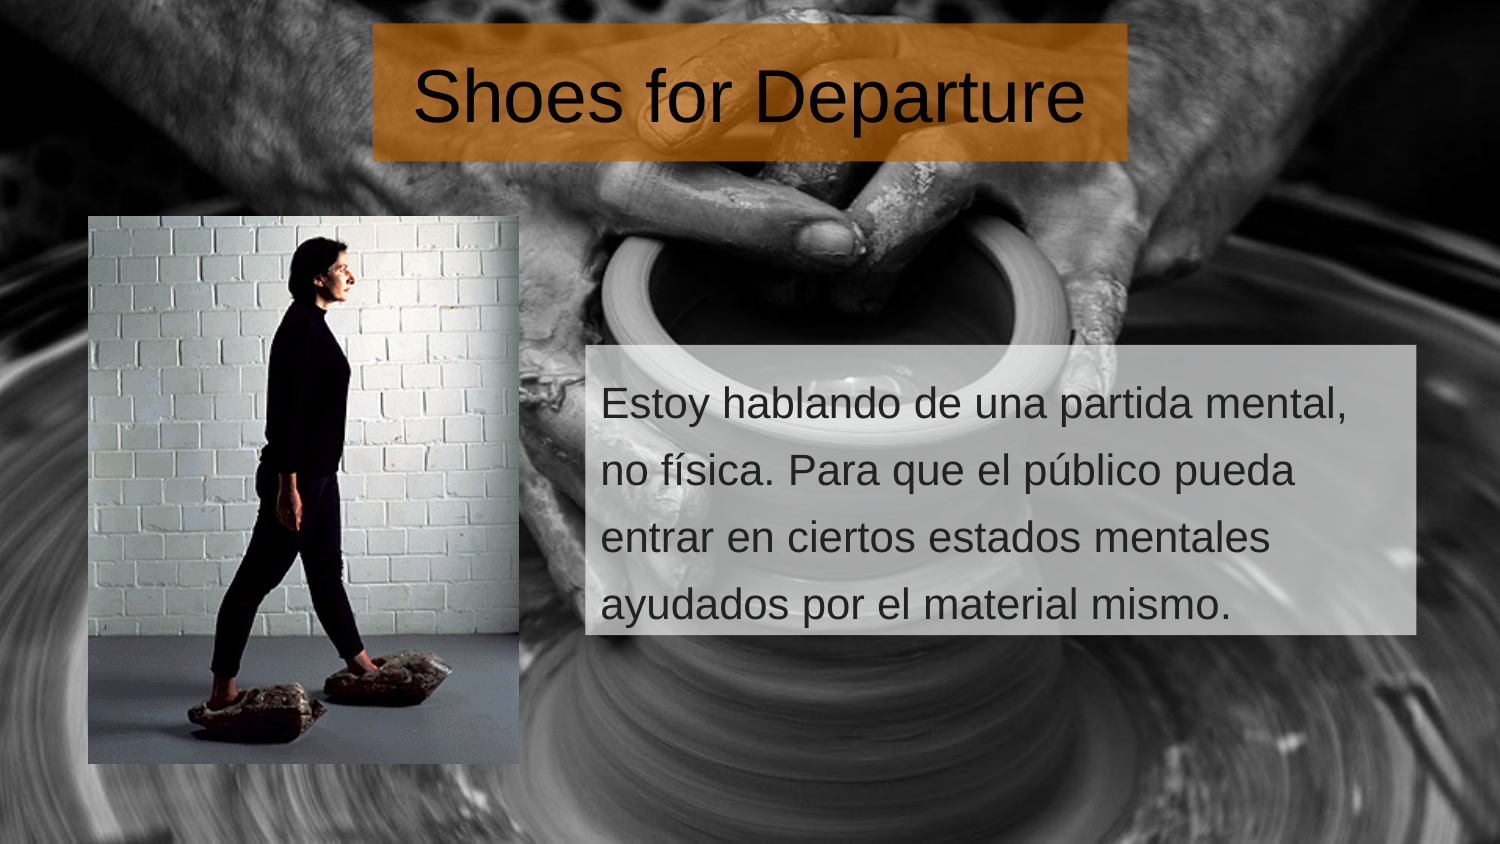

# Shoes for Departure
Estoy hablando de una partida mental, no física. Para que el público pueda entrar en ciertos estados mentales ayudados por el material mismo.